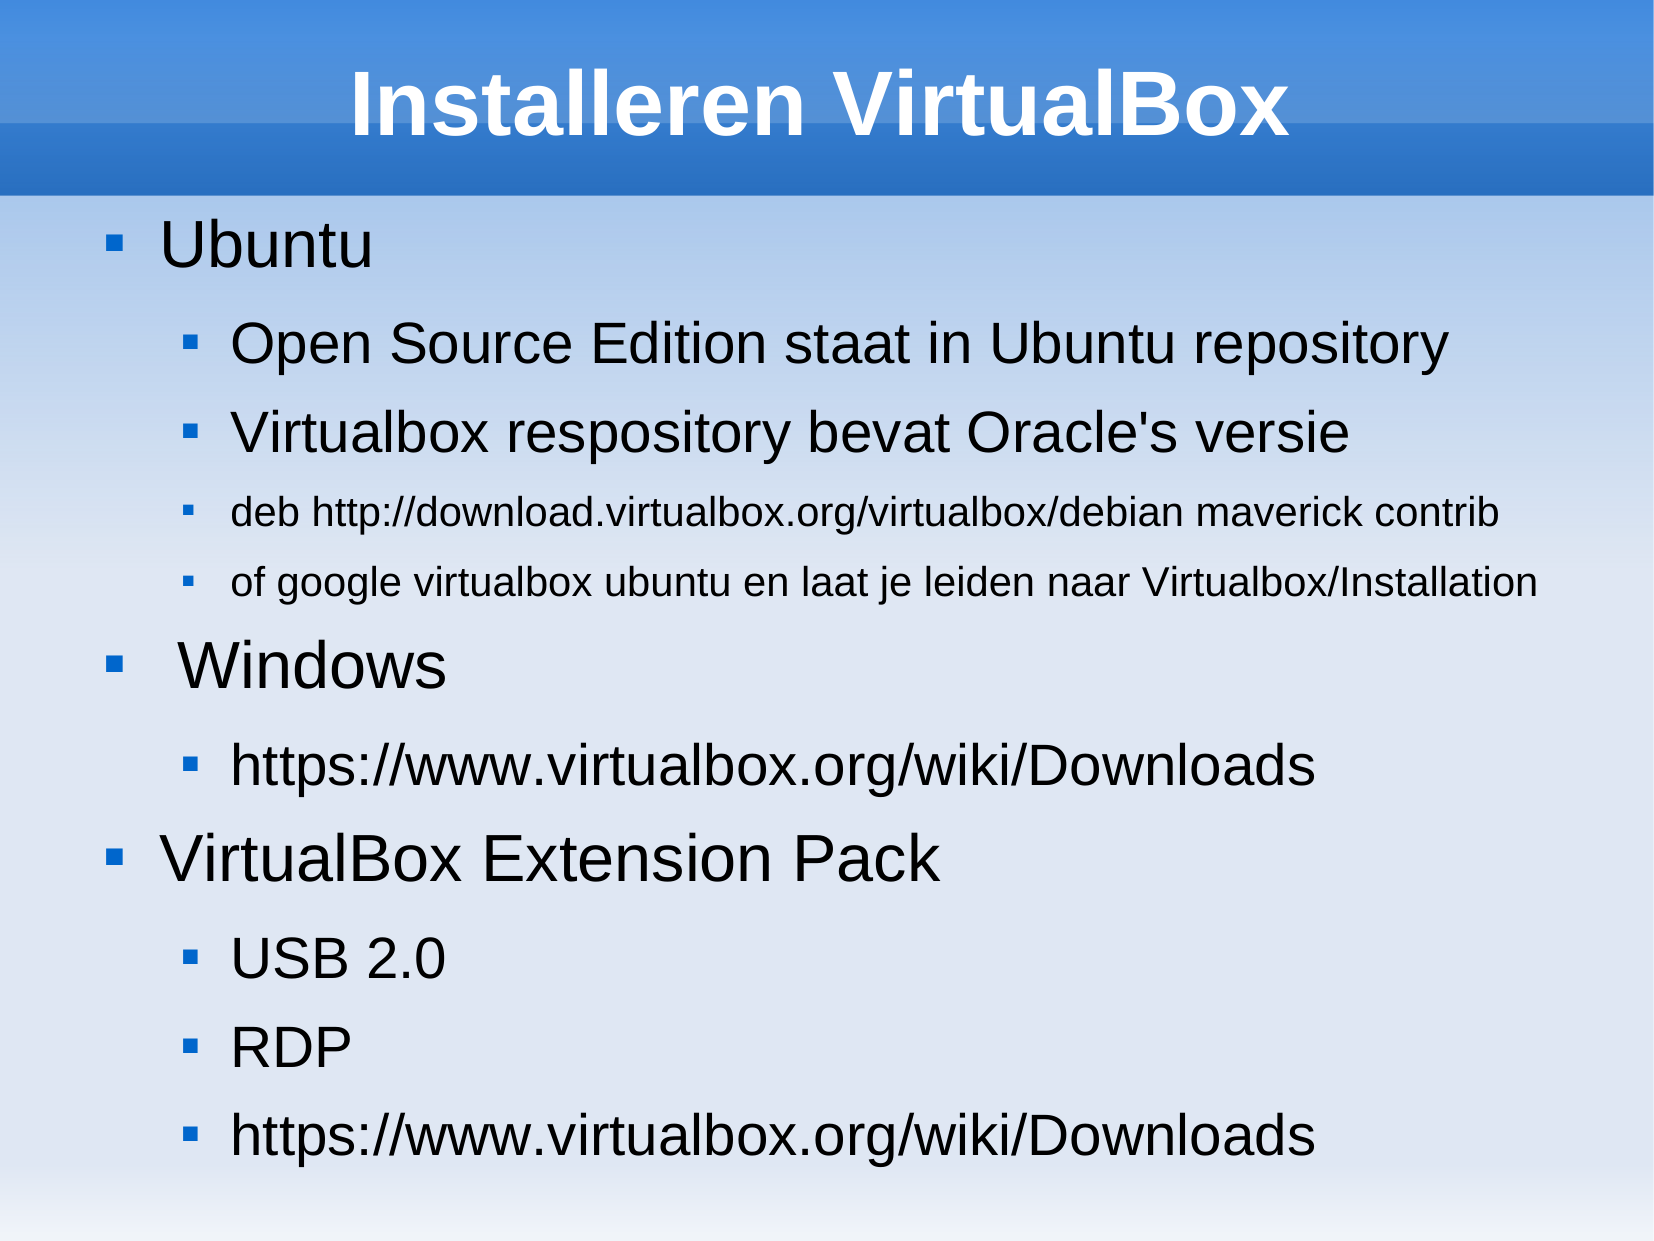

# Installeren VirtualBox
Ubuntu
Open Source Edition staat in Ubuntu repository
Virtualbox respository bevat Oracle's versie
deb http://download.virtualbox.org/virtualbox/debian maverick contrib
of google virtualbox ubuntu en laat je leiden naar Virtualbox/Installation
 Windows
https://www.virtualbox.org/wiki/Downloads
VirtualBox Extension Pack
USB 2.0
RDP
https://www.virtualbox.org/wiki/Downloads